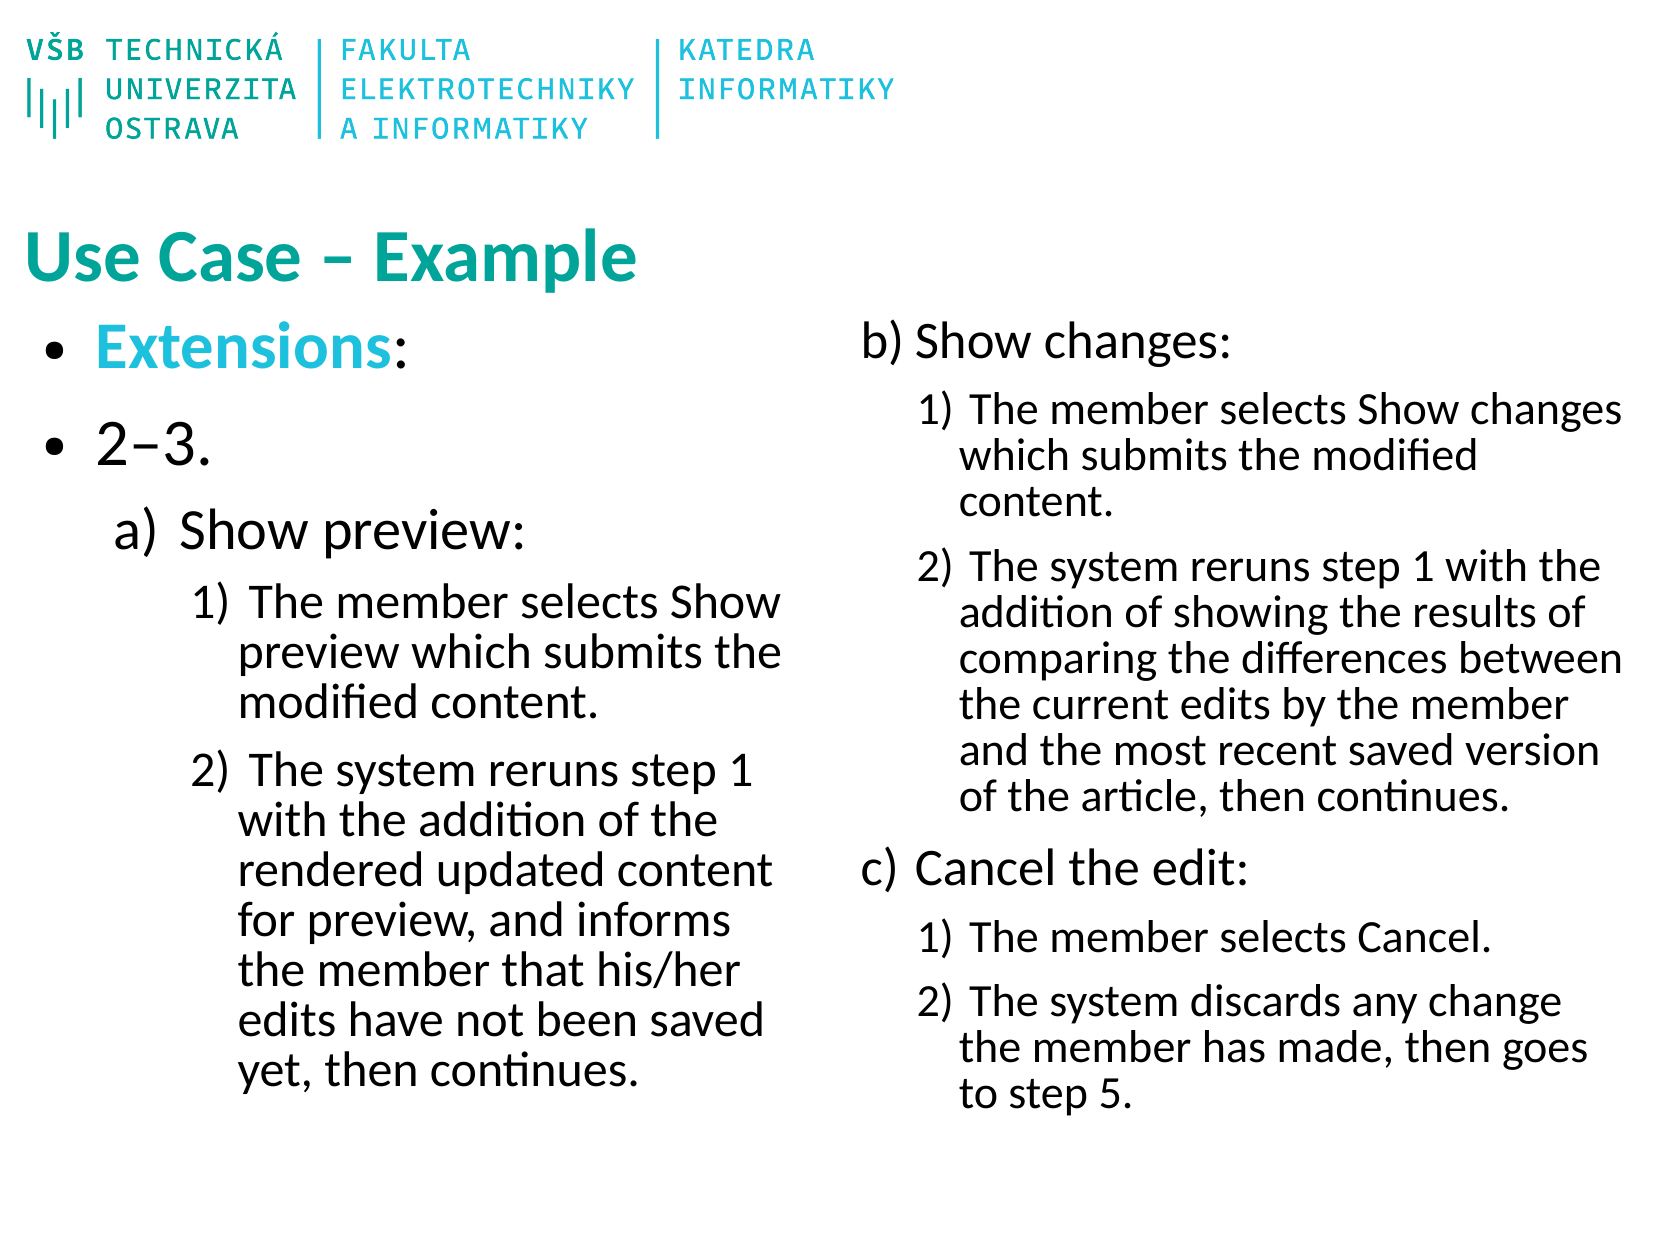

# Use Case – Example
Extensions:
2–3.
 Show preview:
 The member selects Show preview which submits the modified content.
 The system reruns step 1 with the addition of the rendered updated content for preview, and informs the member that his/her edits have not been saved yet, then continues.
 Show changes:
 The member selects Show changes which submits the modified content.
 The system reruns step 1 with the addition of showing the results of comparing the differences between the current edits by the member and the most recent saved version of the article, then continues.
 Cancel the edit:
 The member selects Cancel.
 The system discards any change the member has made, then goes to step 5.